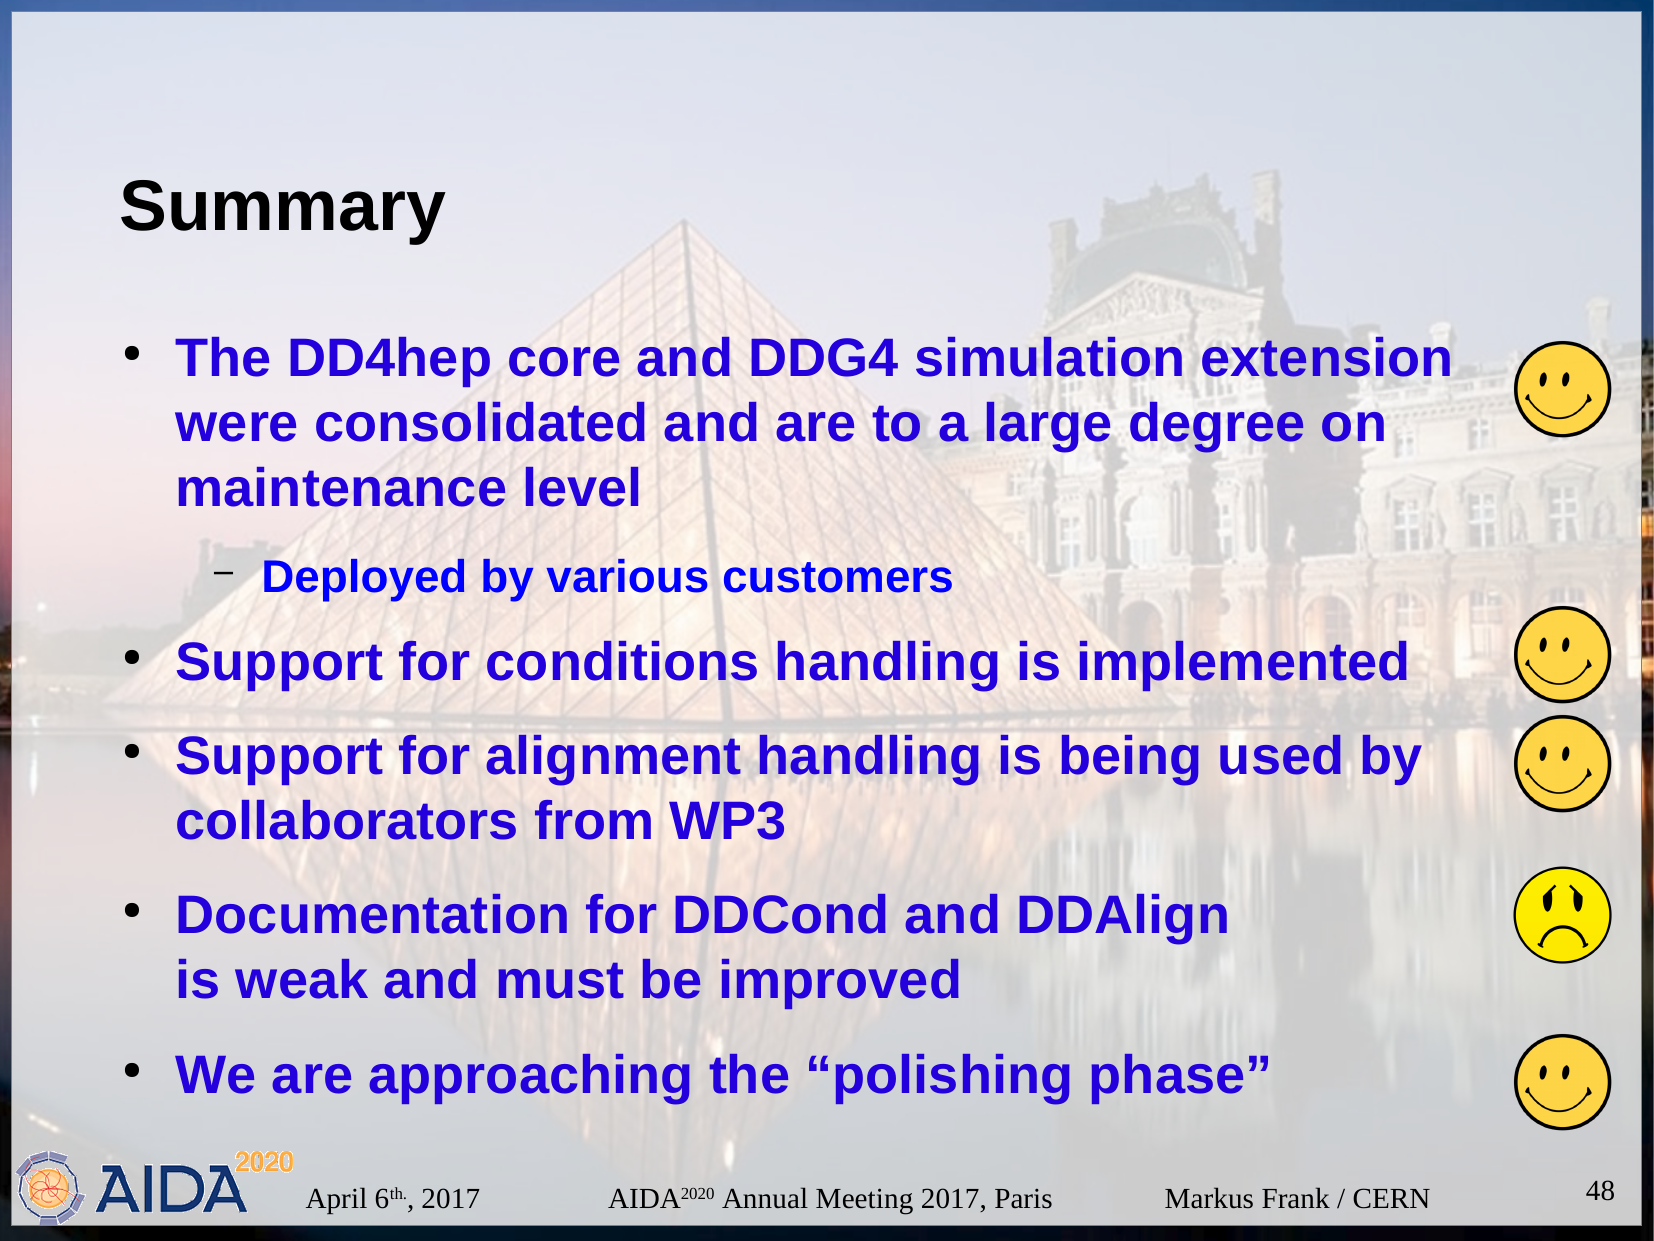

# Summary
The DD4hep core and DDG4 simulation extension were consolidated and are to a large degree on maintenance level
Deployed by various customers
Support for conditions handling is implemented
Support for alignment handling is being used by collaborators from WP3
Documentation for DDCond and DDAlign
is weak and must be improved
We are approaching the “polishing phase”
48
April 14th, 2013
Annual AIDA Meeting 2013 Frascati/Italy Markus Frank / CERN